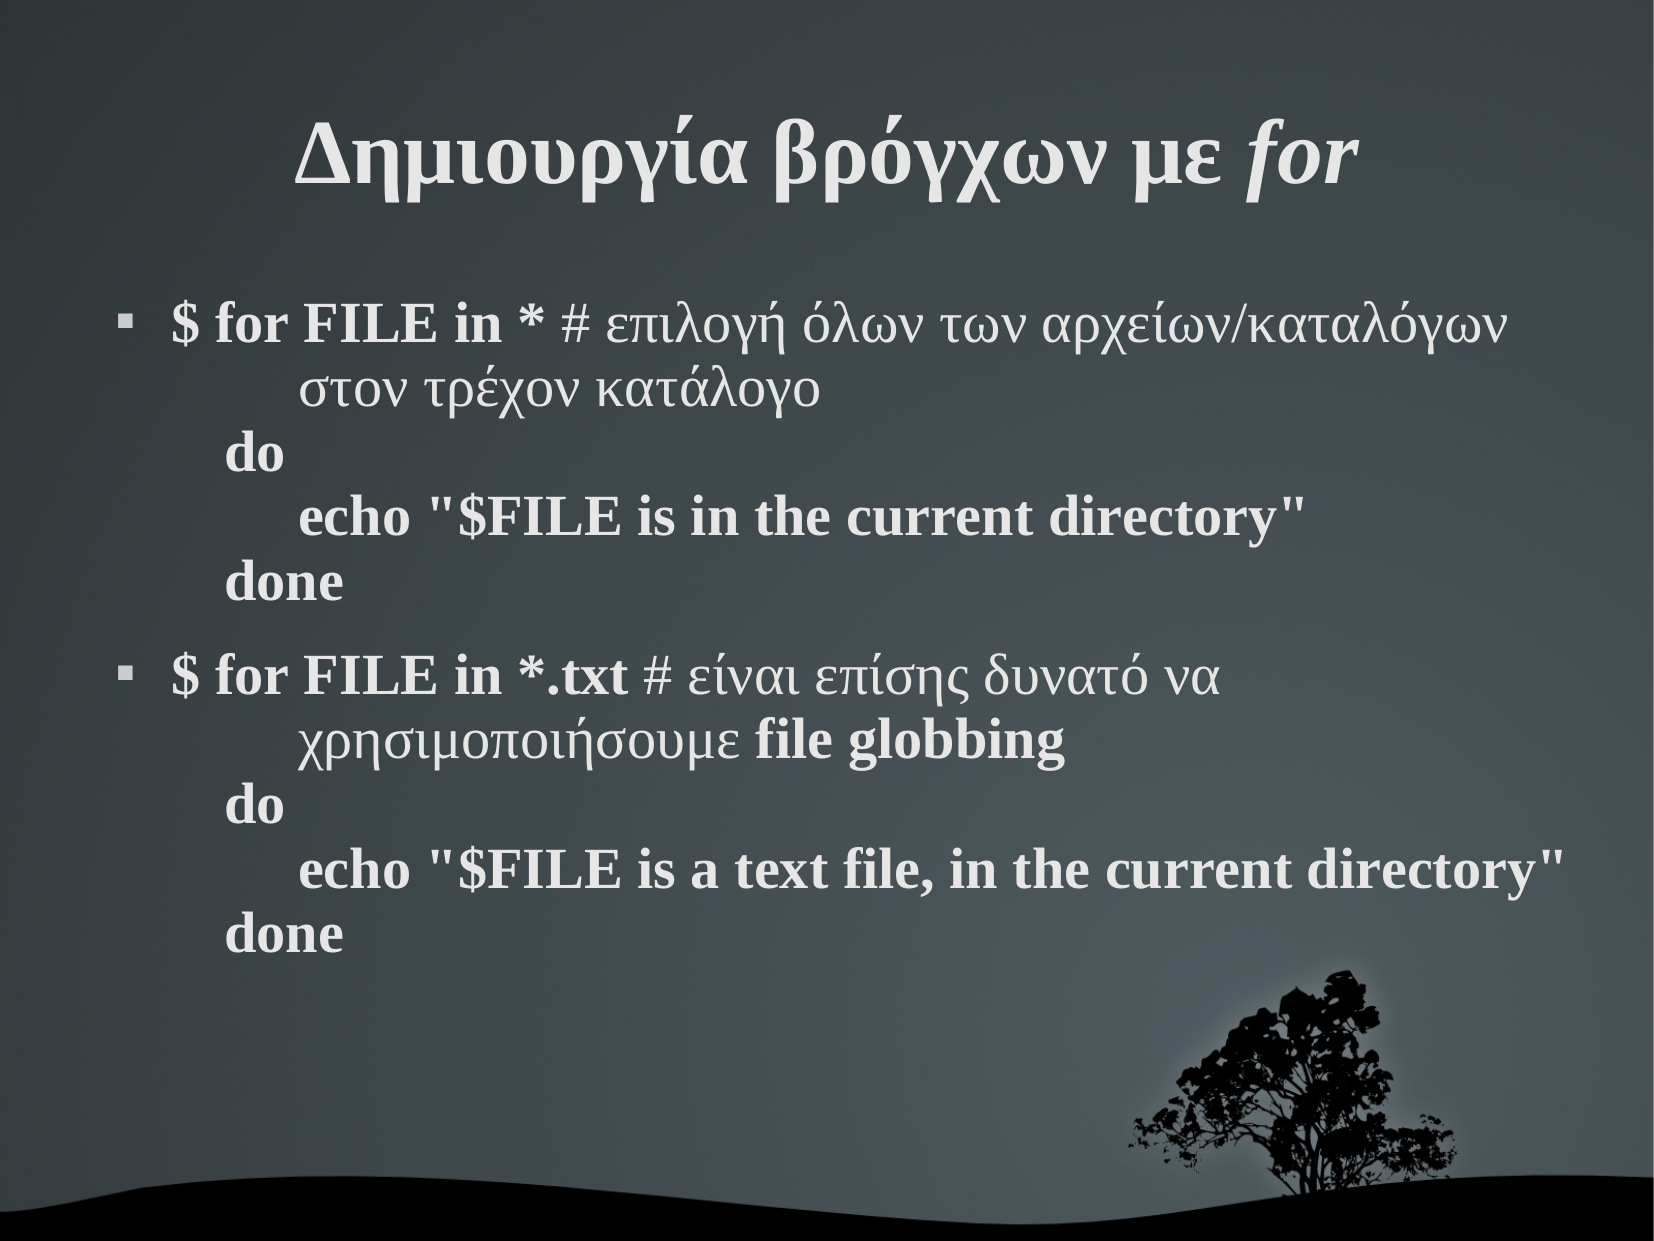

Δημιουργία βρόγχων με for
# $ for FILE in * # επιλογή όλων των αρχείων/καταλόγων 		στον τρέχον κατάλογο do echo "$FILE is in the current directory" done
$ for FILE in *.txt # είναι επίσης δυνατό να 						χρησιμοποιήσουμε file globbing
do
	echo "$FILE is a text file, in the current directory"
done